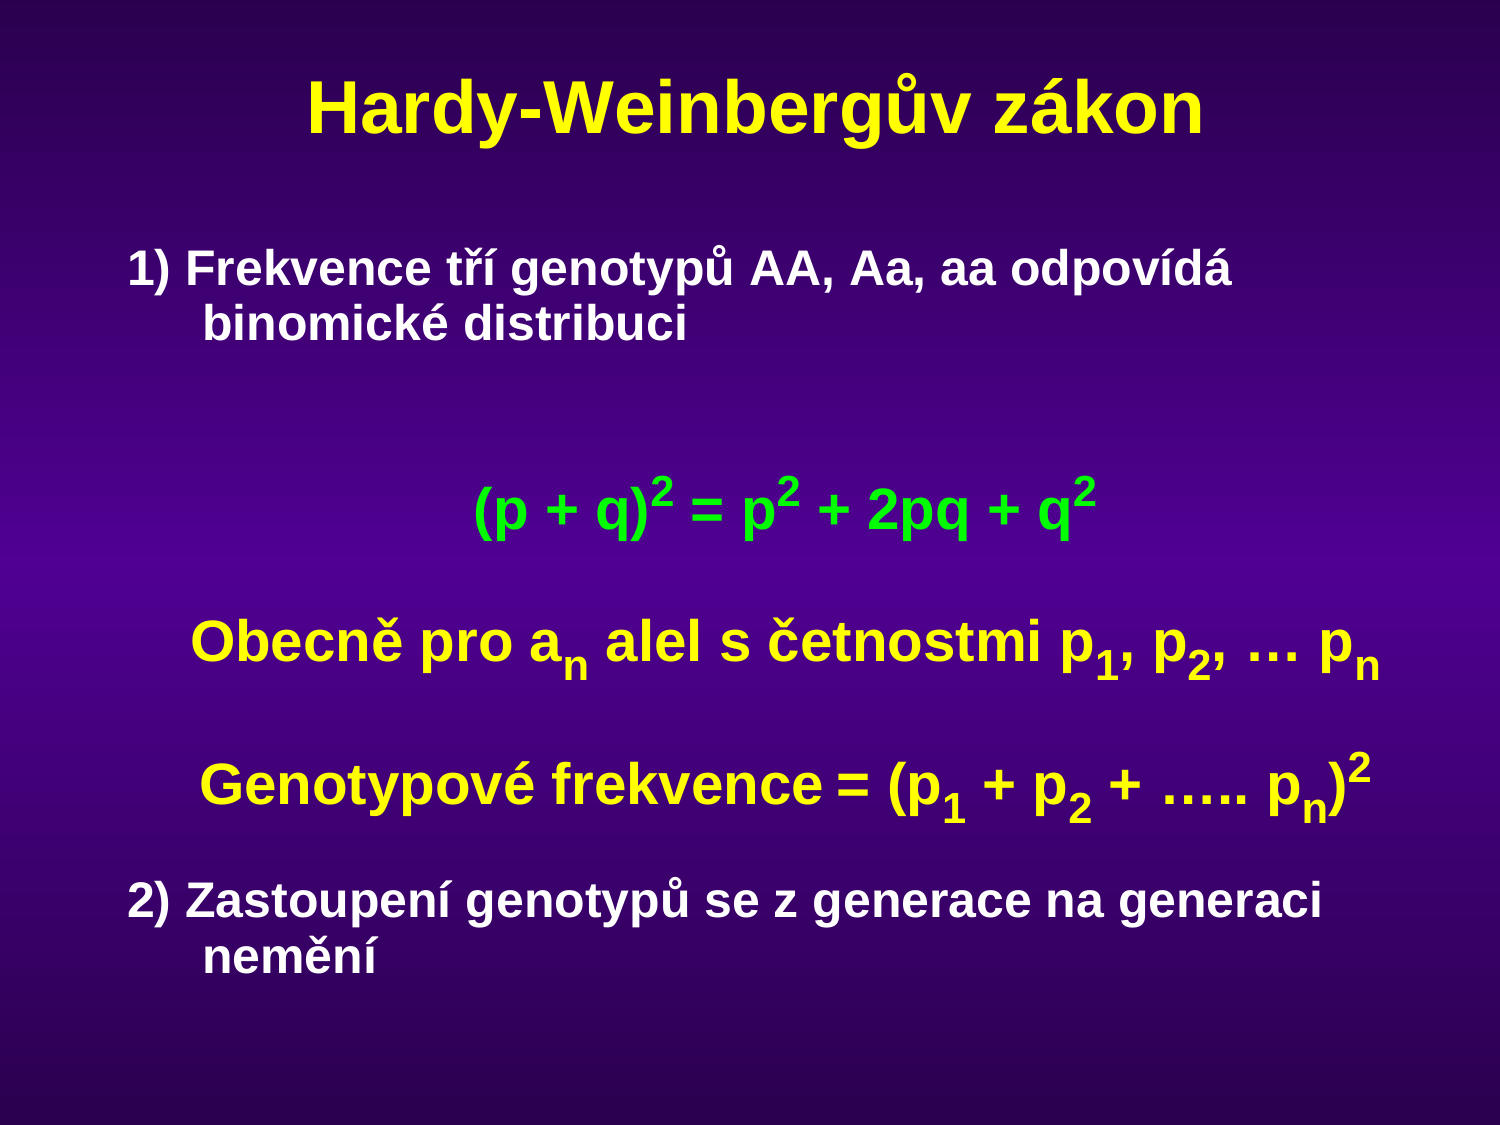

# Hardy-Weinbergův zákon
1) Frekvence tří genotypů AA, Aa, aa odpovídá binomické distribuci
(p + q)2 = p2 + 2pq + q2
Obecně pro an alel s četnostmi p1, p2, … pn
Genotypové frekvence = (p1 + p2 + ….. pn)2
2) Zastoupení genotypů se z generace na generaci nemění